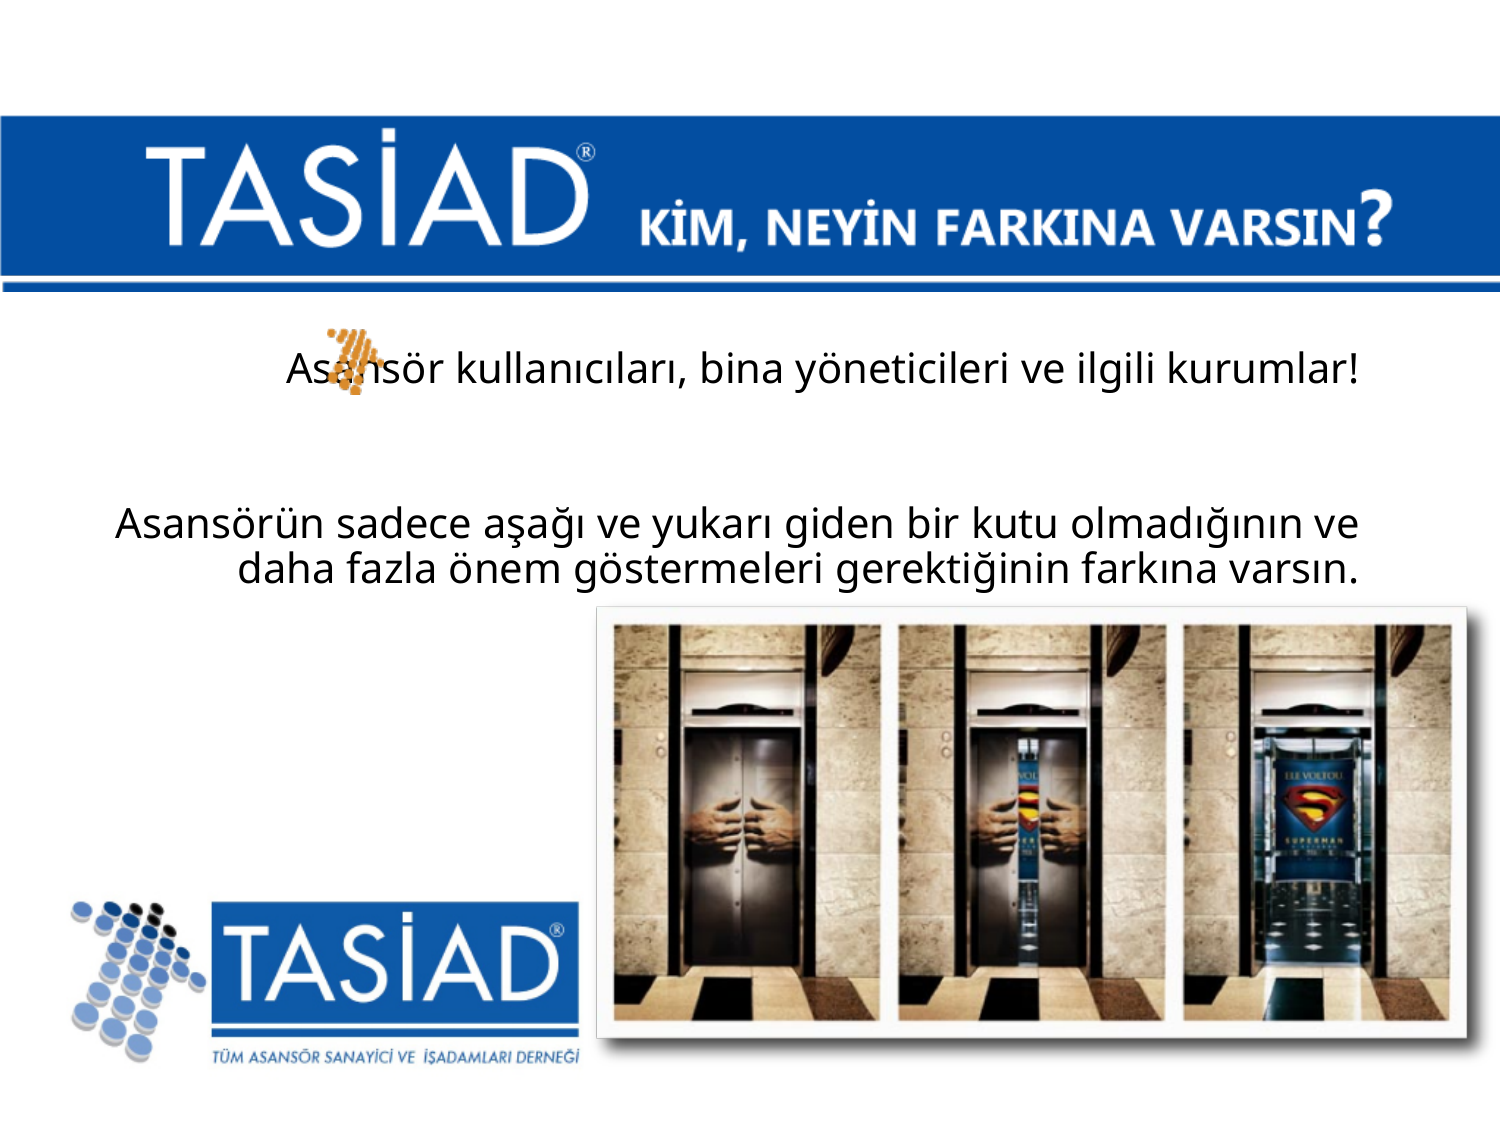

Asansör kullanıcıları, bina yöneticileri ve ilgili kurumlar!
Asansörün sadece aşağı ve yukarı giden bir kutu olmadığının ve daha fazla önem göstermeleri gerektiğinin farkına varsın.